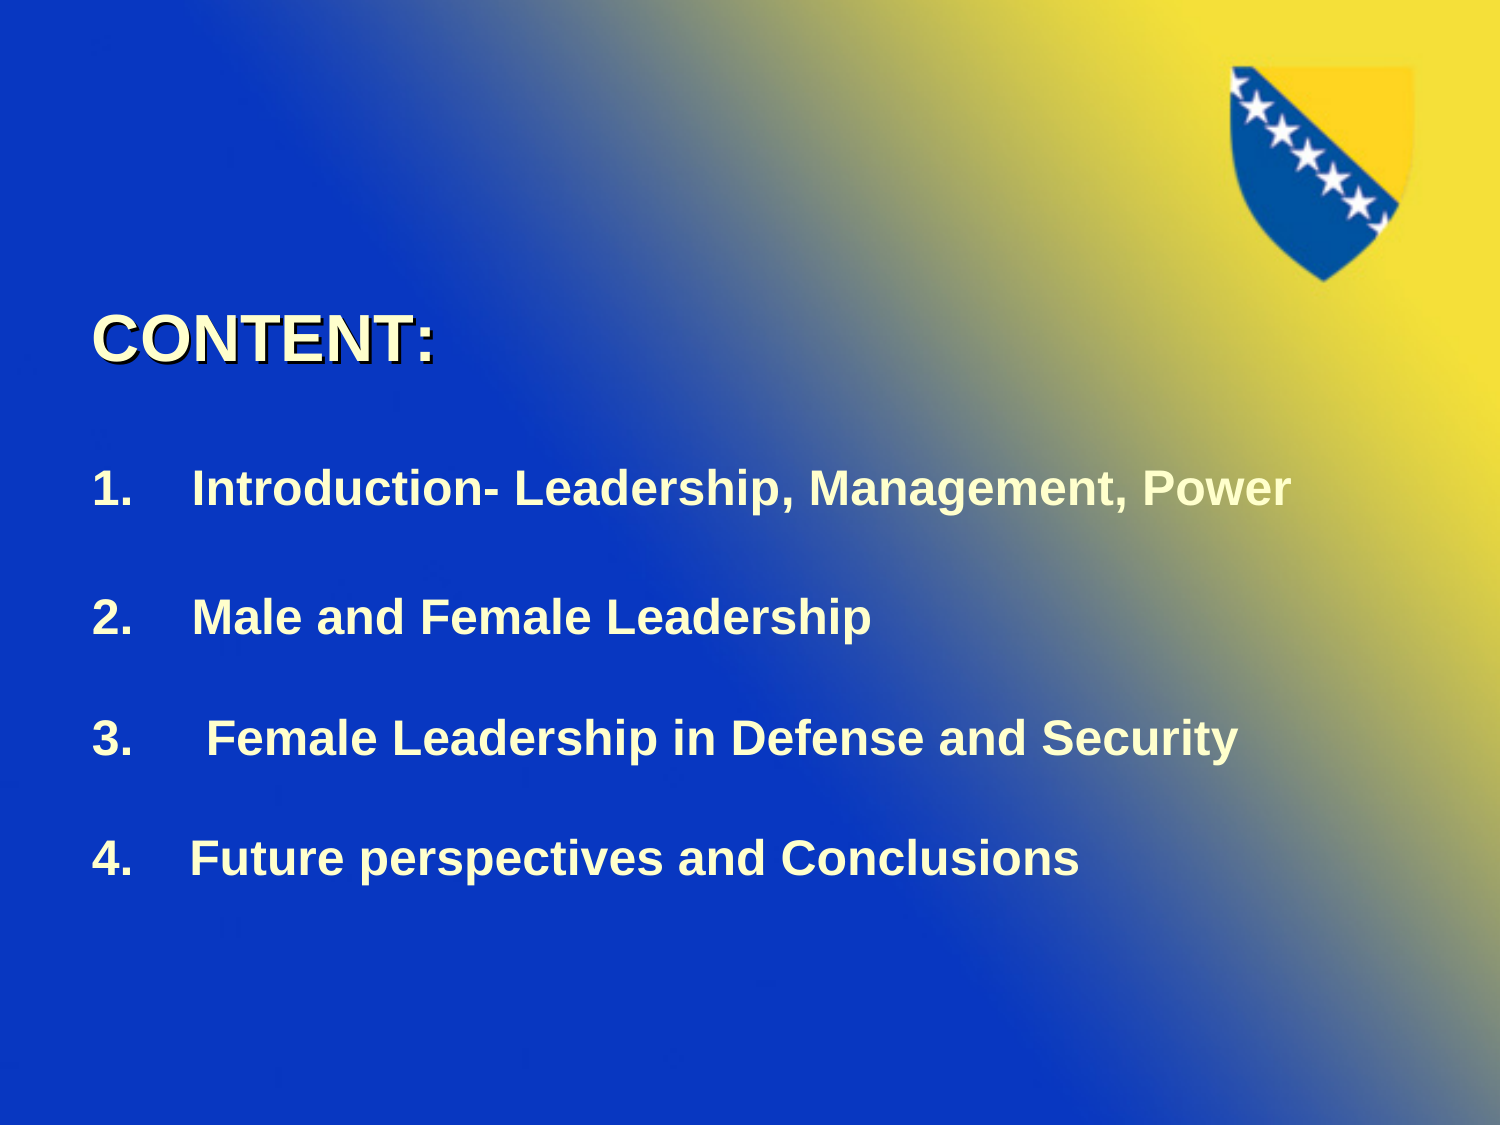

# CONTENT:
Introduction- Leadership, Management, Power
Male and Female Leadership
 Female Leadership in Defense and Security
4. Future perspectives and Conclusions